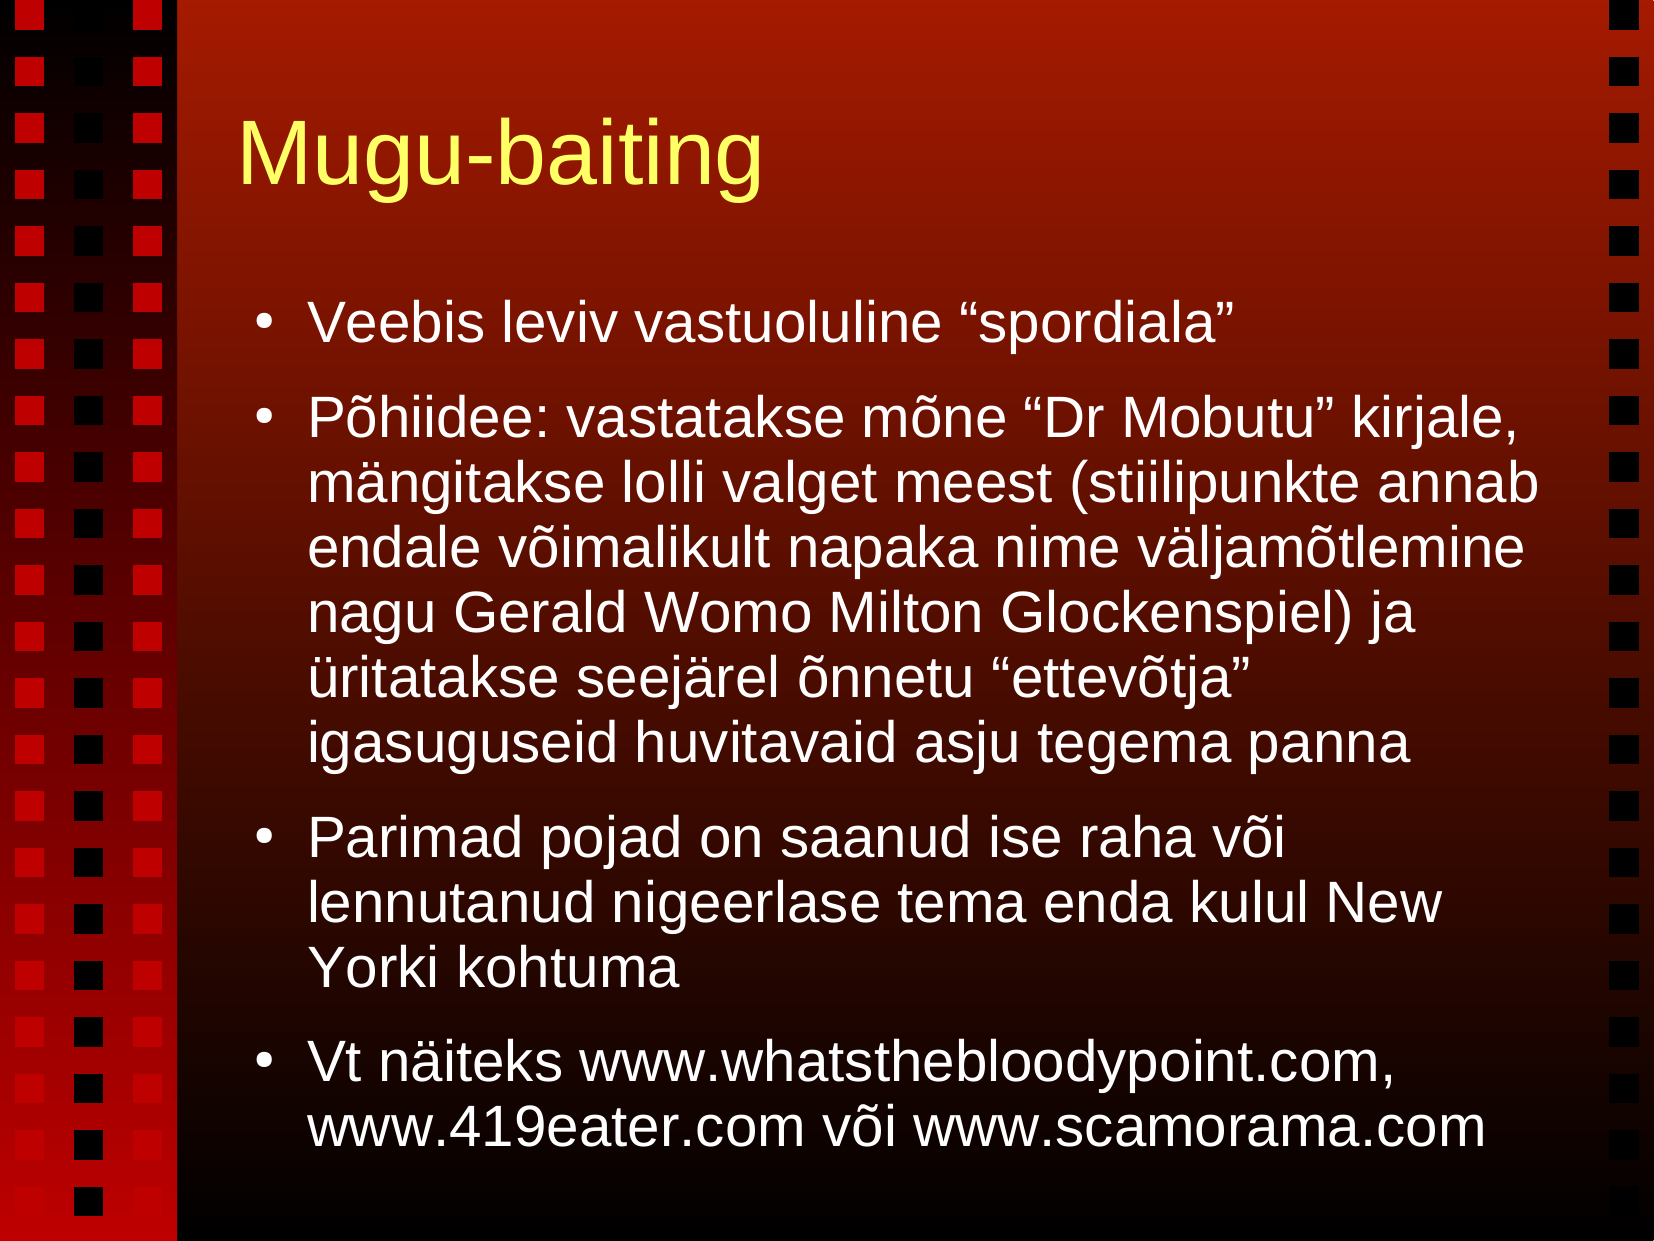

# Mugu-baiting
Veebis leviv vastuoluline “spordiala”
Põhiidee: vastatakse mõne “Dr Mobutu” kirjale, mängitakse lolli valget meest (stiilipunkte annab endale võimalikult napaka nime väljamõtlemine nagu Gerald Womo Milton Glockenspiel) ja üritatakse seejärel õnnetu “ettevõtja” igasuguseid huvitavaid asju tegema panna
Parimad pojad on saanud ise raha või lennutanud nigeerlase tema enda kulul New Yorki kohtuma
Vt näiteks www.whatsthebloodypoint.com, www.419eater.com või www.scamorama.com